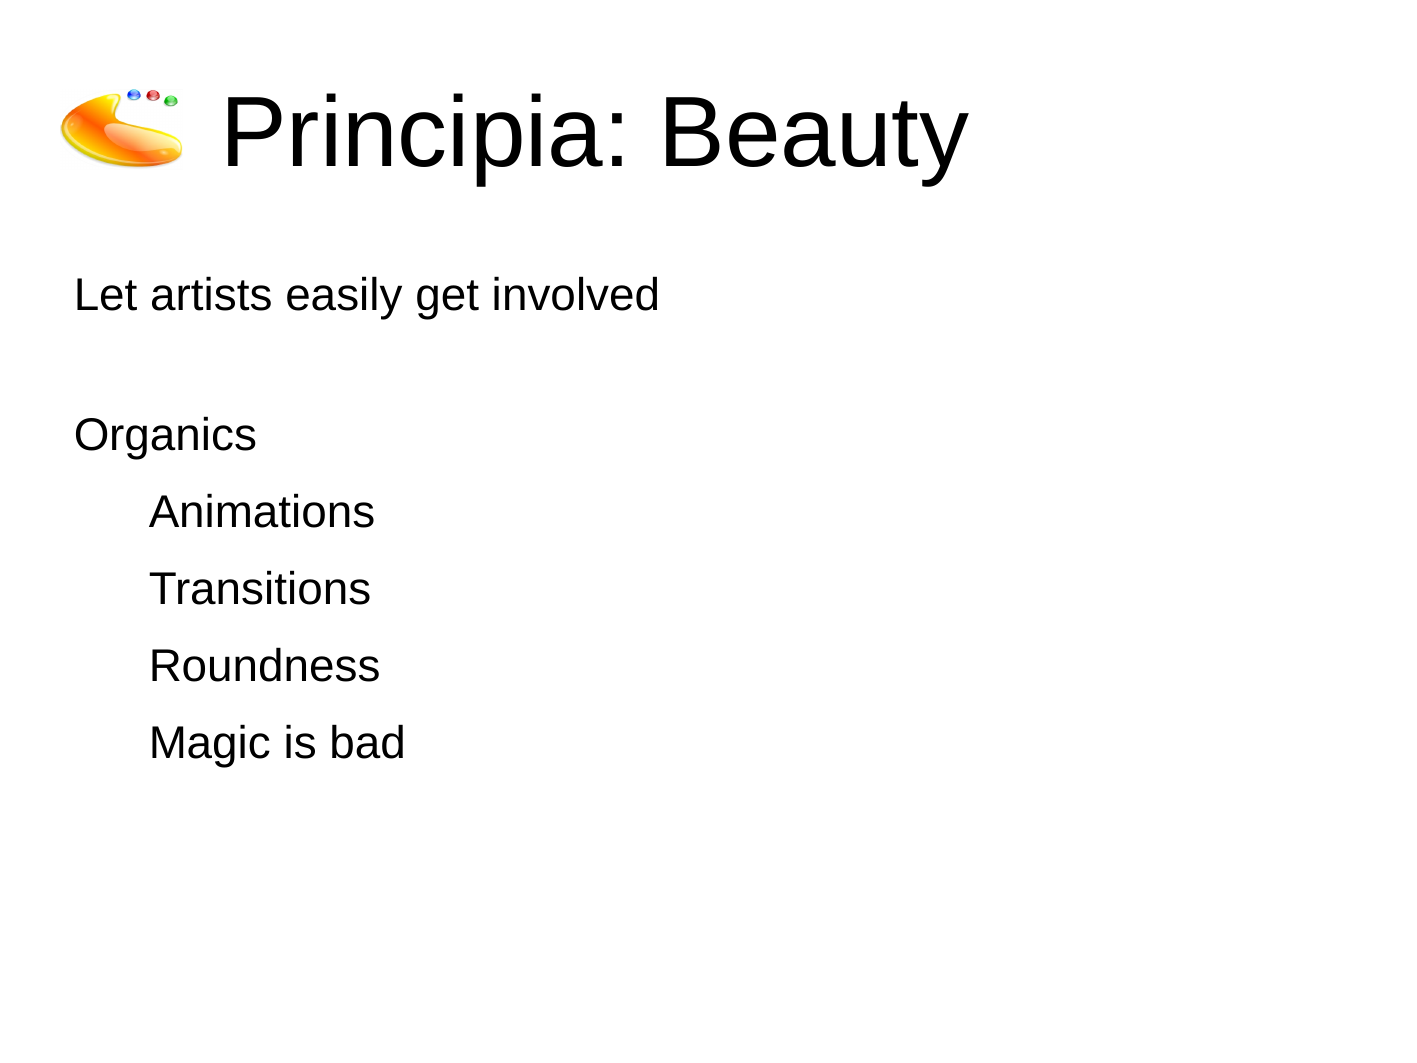

Principia: Beauty
Let artists easily get involved
Organics
	Animations
	Transitions
	Roundness
	Magic is bad